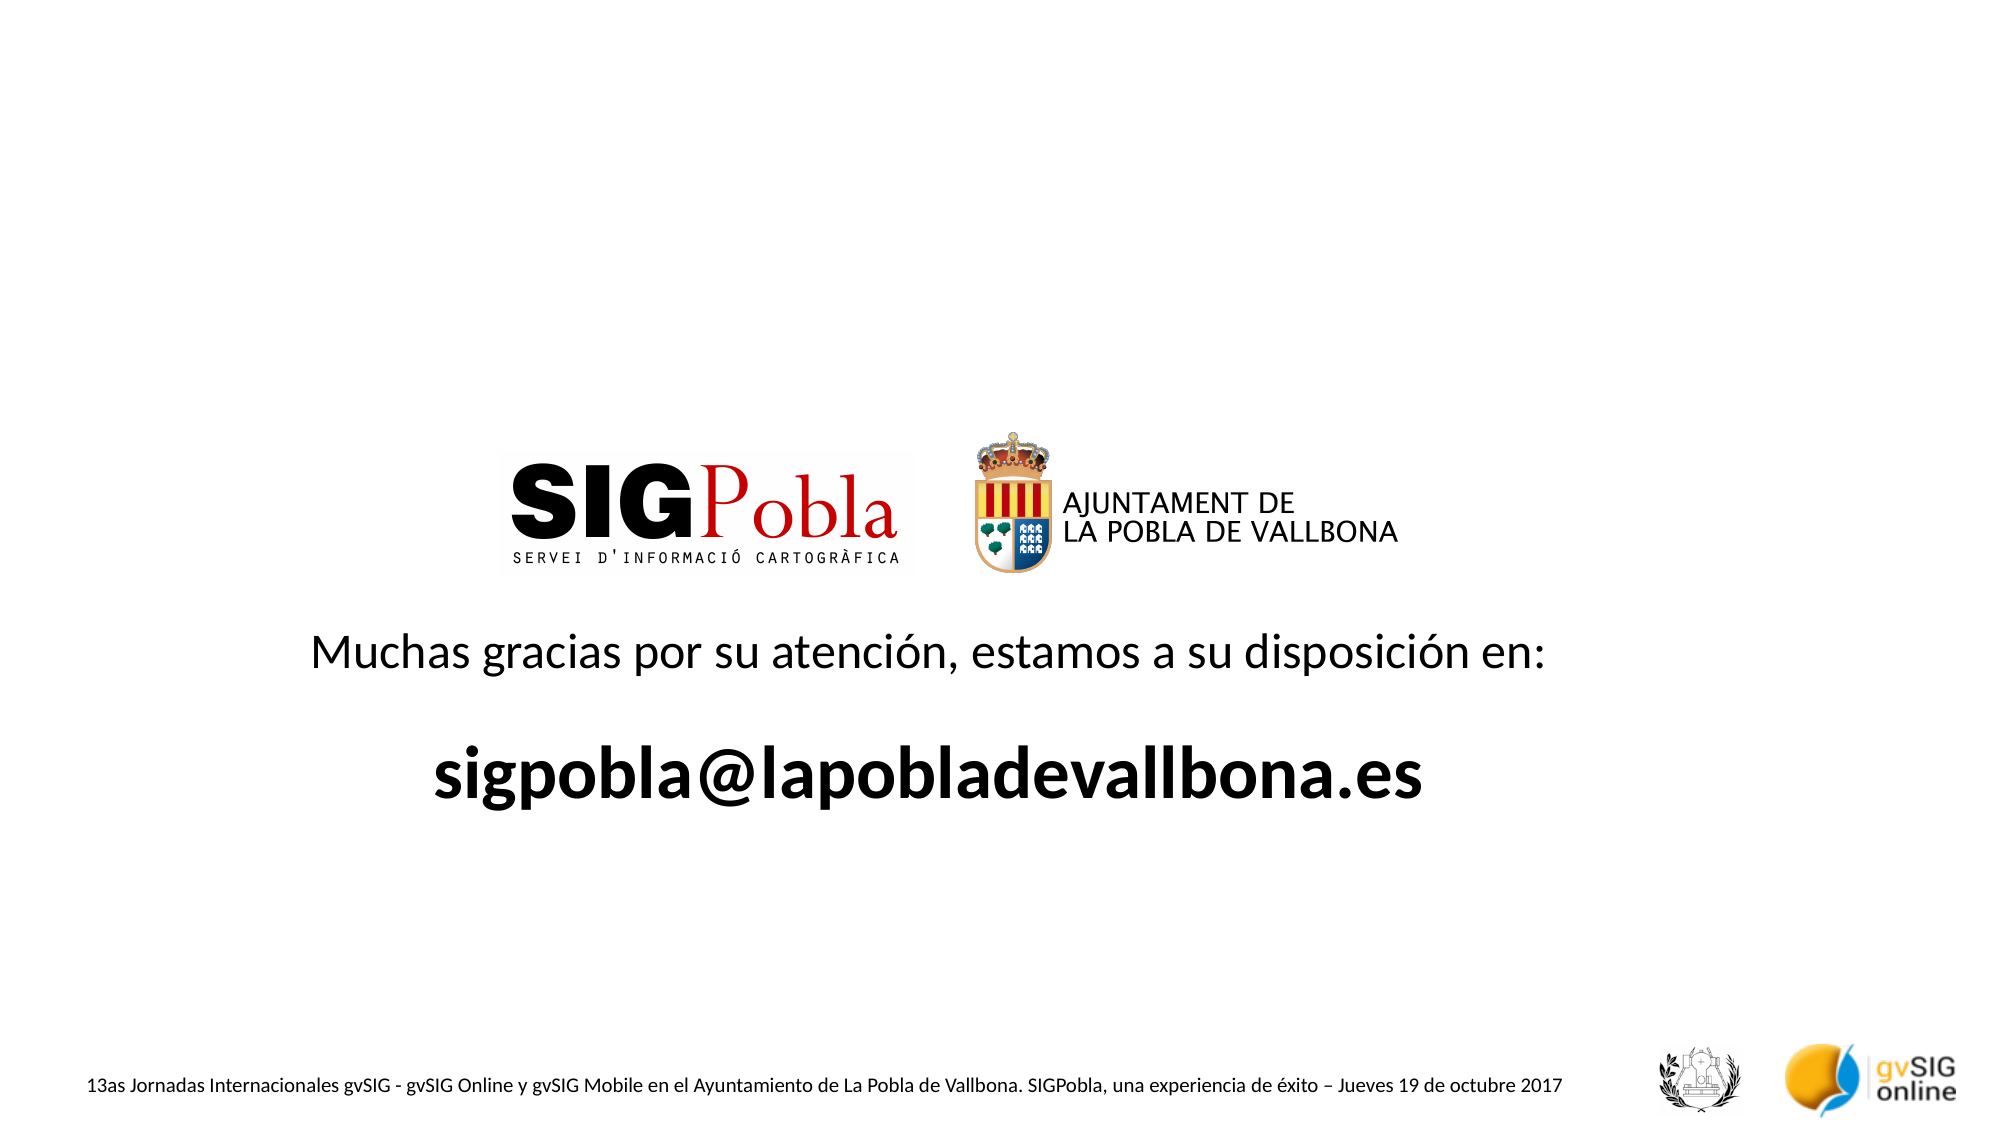

Muchas gracias por su atención, estamos a su disposición en:
sigpobla@lapobladevallbona.es
13as Jornadas Internacionales gvSIG - gvSIG Online y gvSIG Mobile en el Ayuntamiento de La Pobla de Vallbona. SIGPobla, una experiencia de éxito – Jueves 19 de octubre 2017